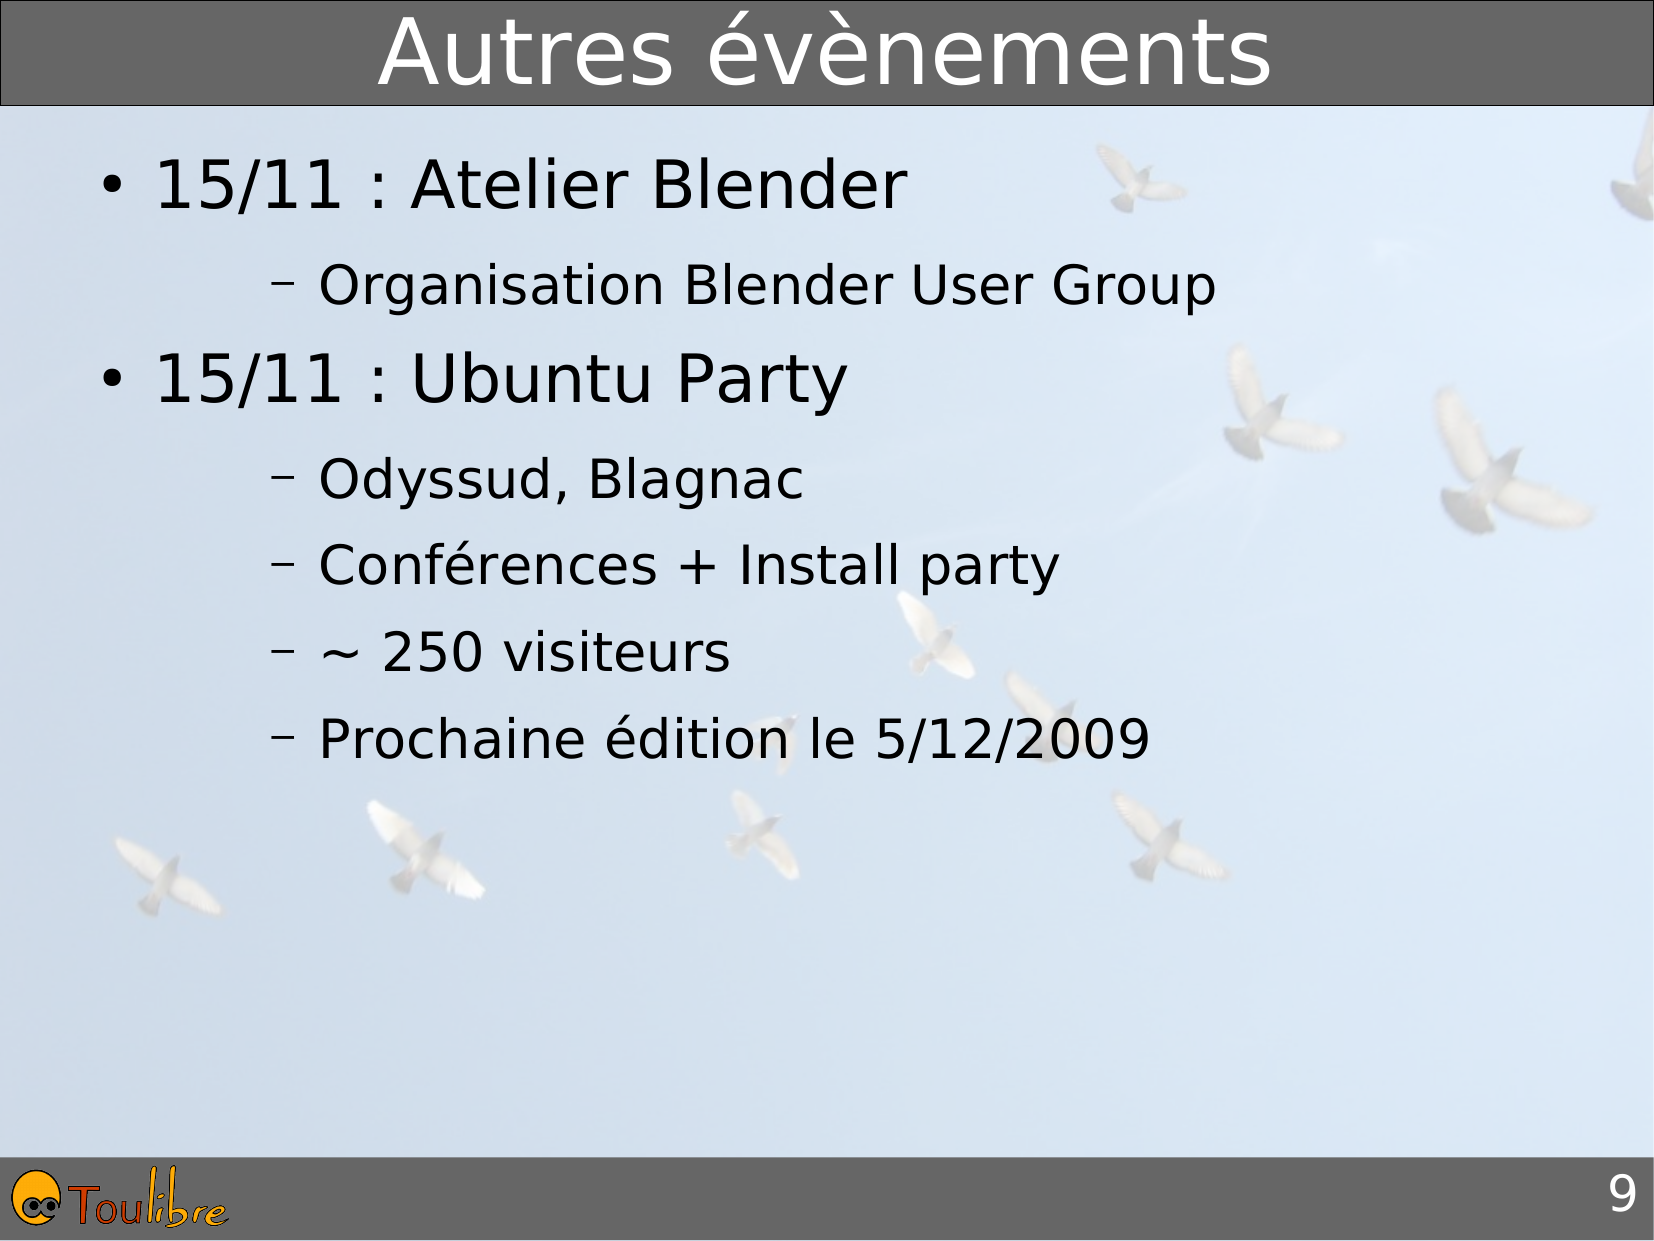

# Autres évènements
15/11 : Atelier Blender
Organisation Blender User Group
15/11 : Ubuntu Party
Odyssud, Blagnac
Conférences + Install party
~ 250 visiteurs
Prochaine édition le 5/12/2009